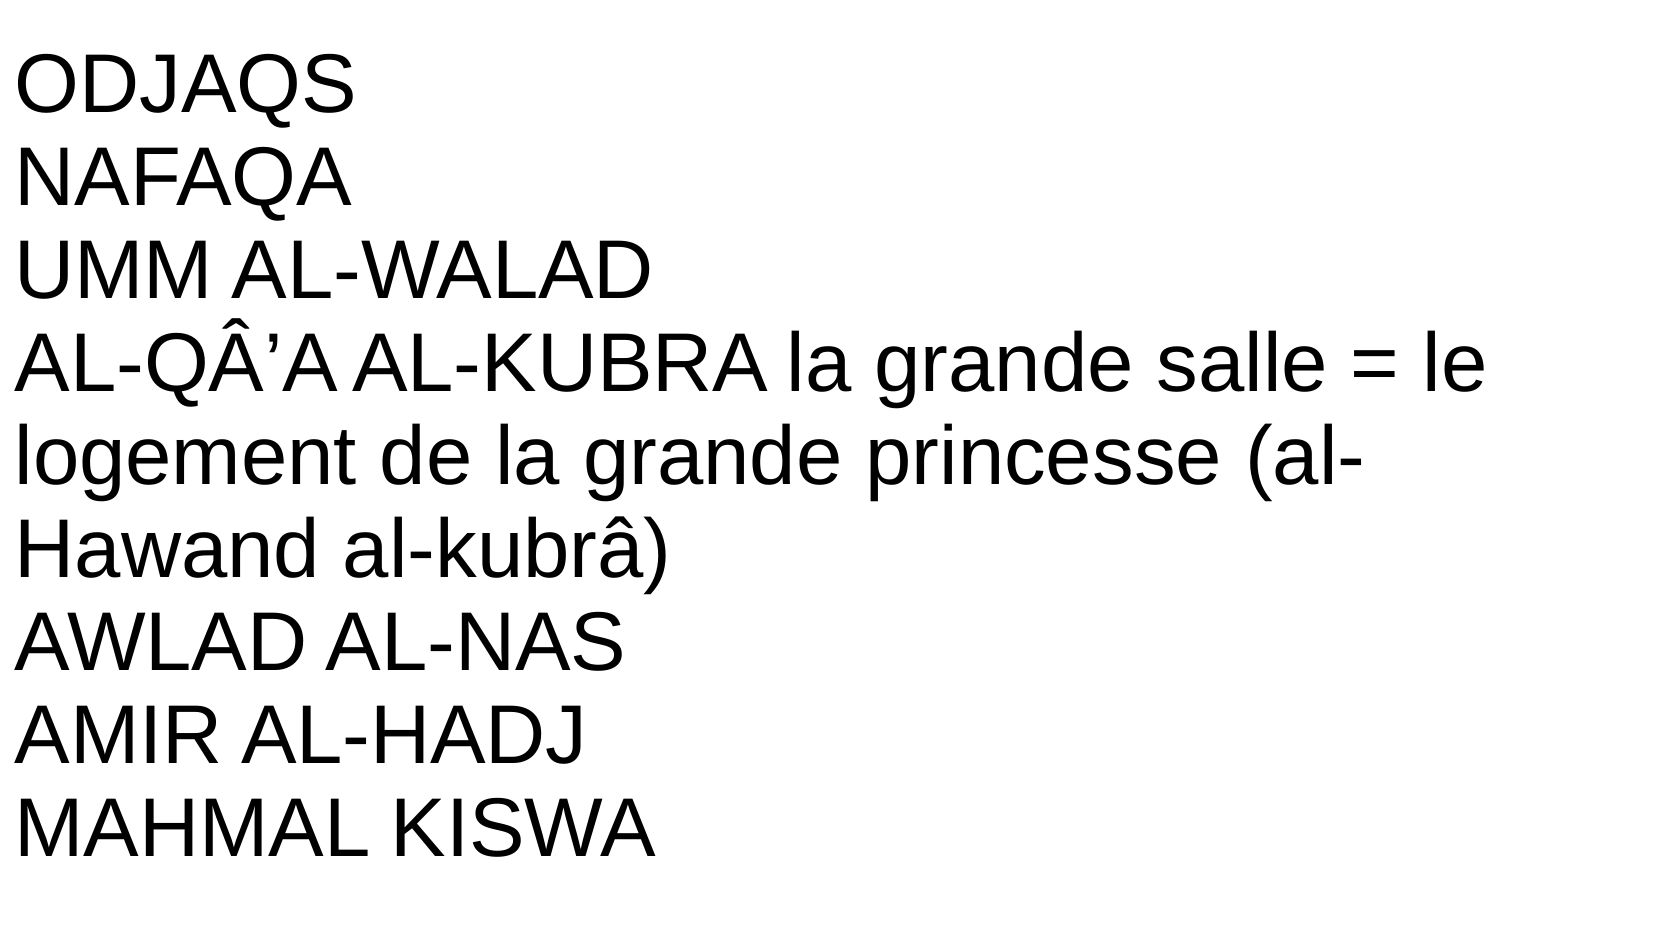

ODJAQS
NAFAQA
UMM AL-WALAD
AL-QÂ’A AL-KUBRA la grande salle = le logement de la grande princesse (al-Hawand al-kubrâ)
AWLAD AL-NAS
AMIR AL-HADJ
MAHMAL KISWA